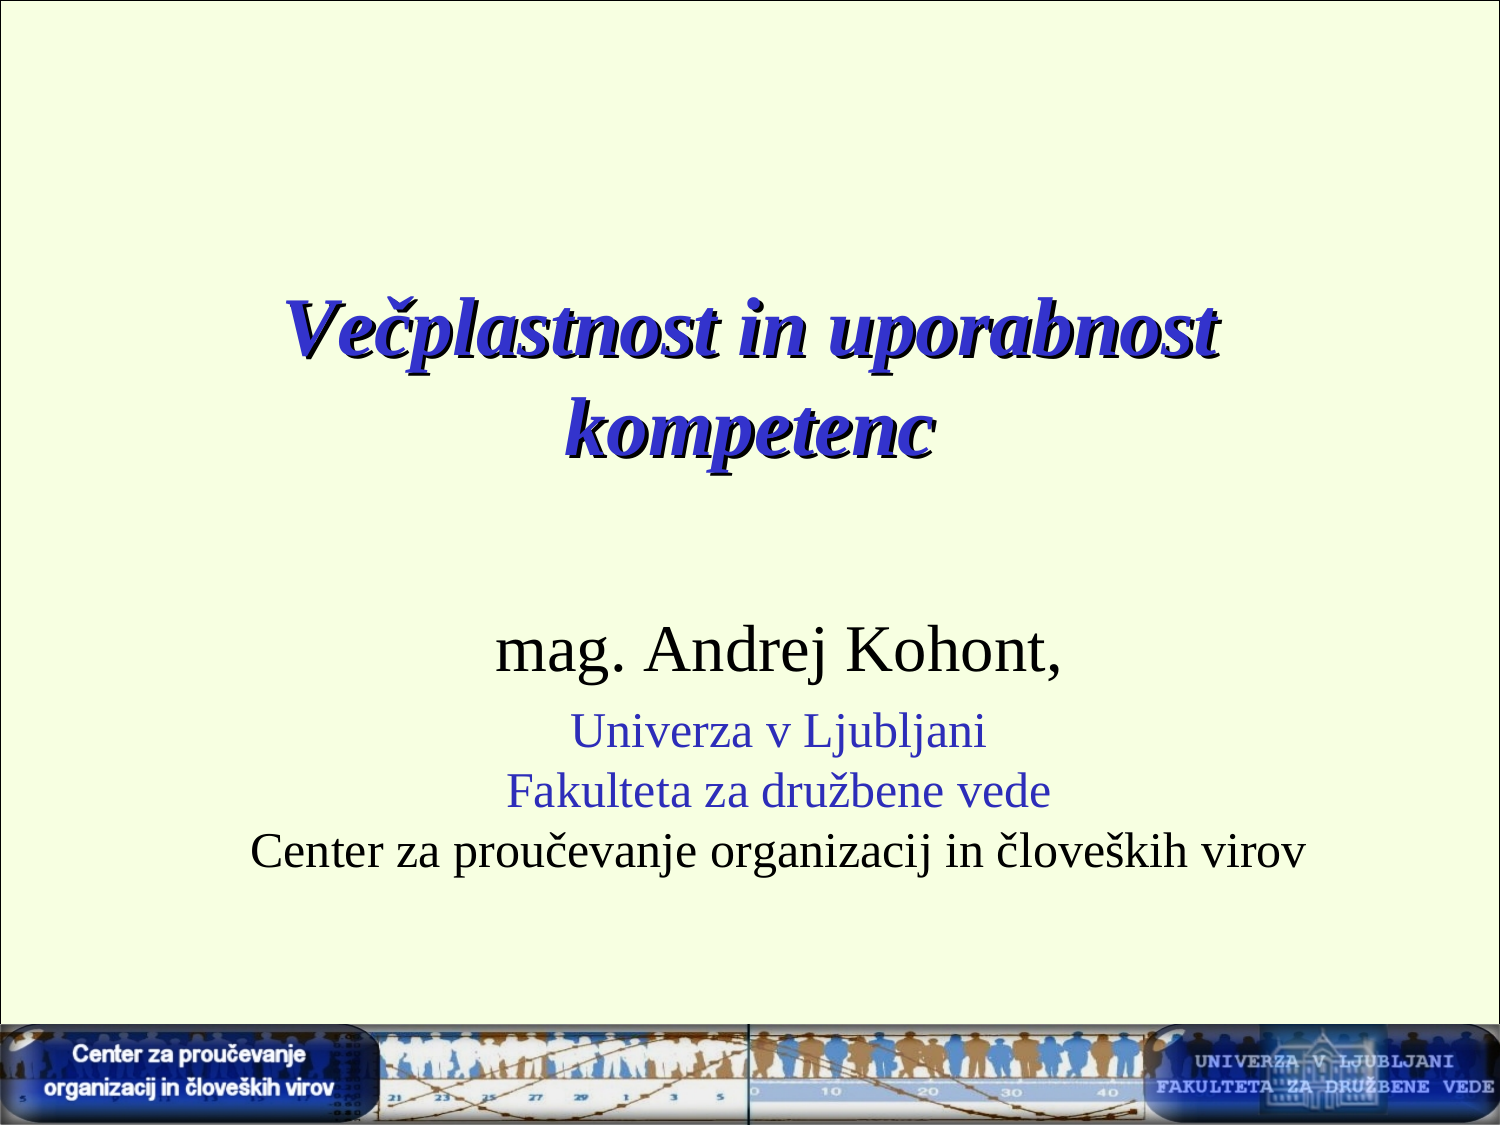

# Večplastnost in uporabnost kompetenc
mag. Andrej Kohont,
Univerza v Ljubljani
Fakulteta za družbene vede
Center za proučevanje organizacij in človeških virov